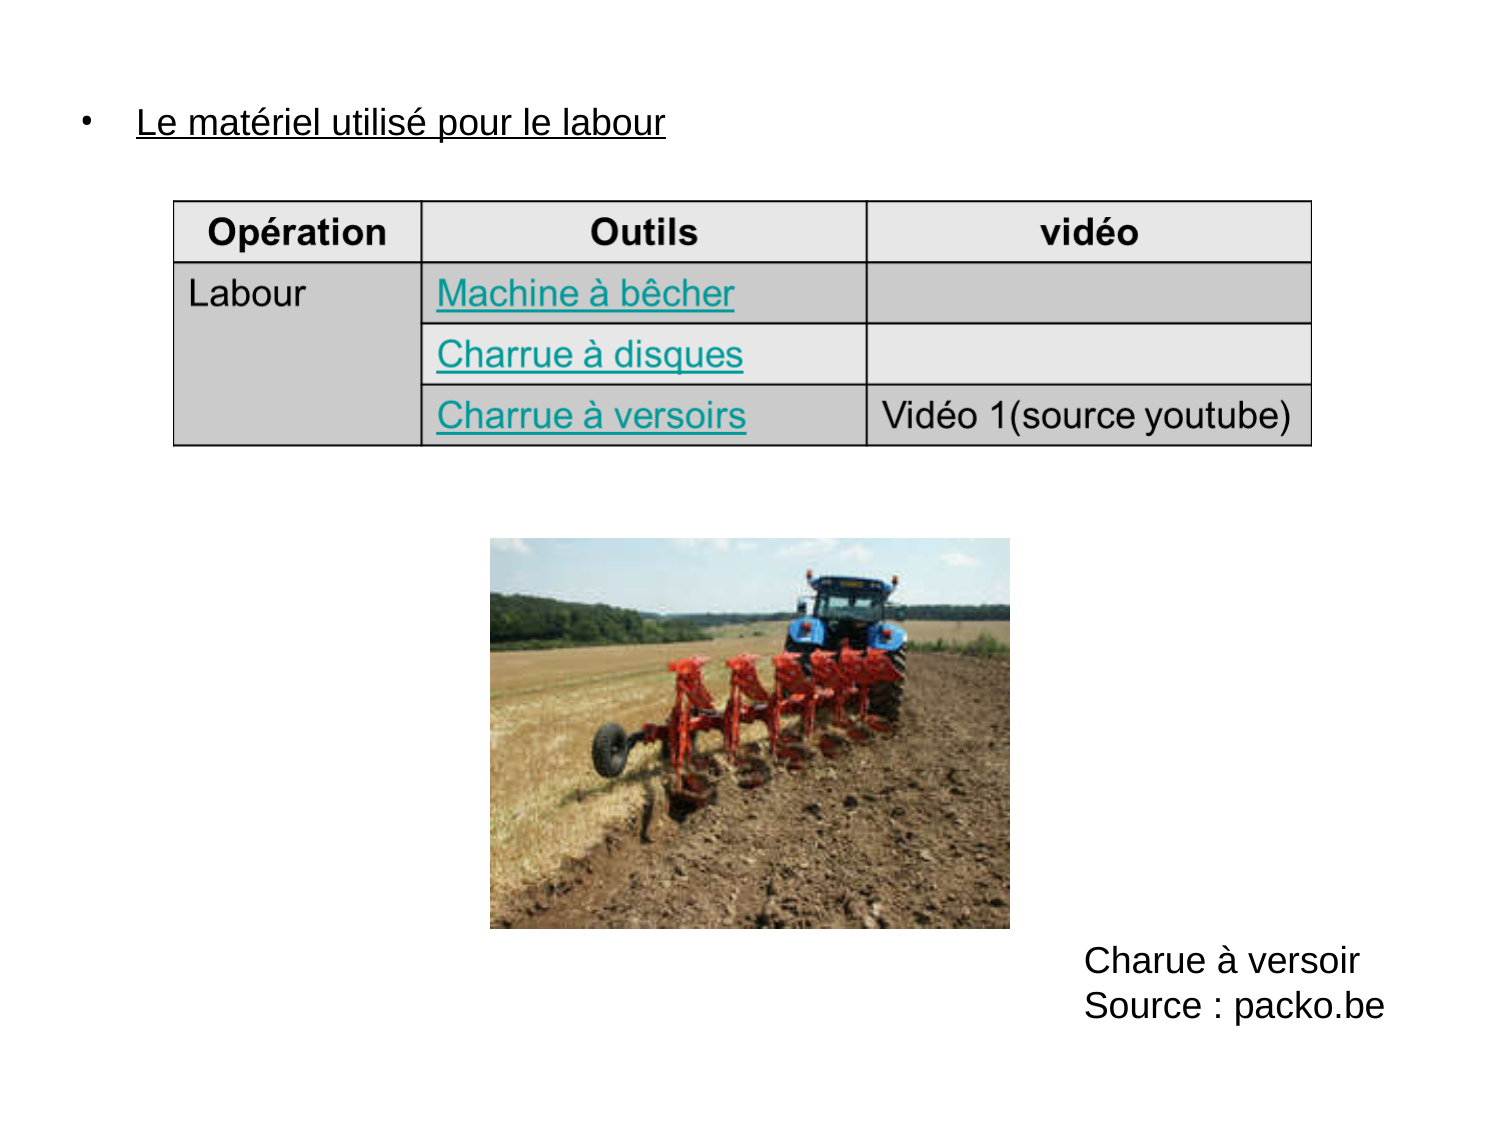

# Le matériel utilisé pour le labour
Charue à versoir
Source : packo.be